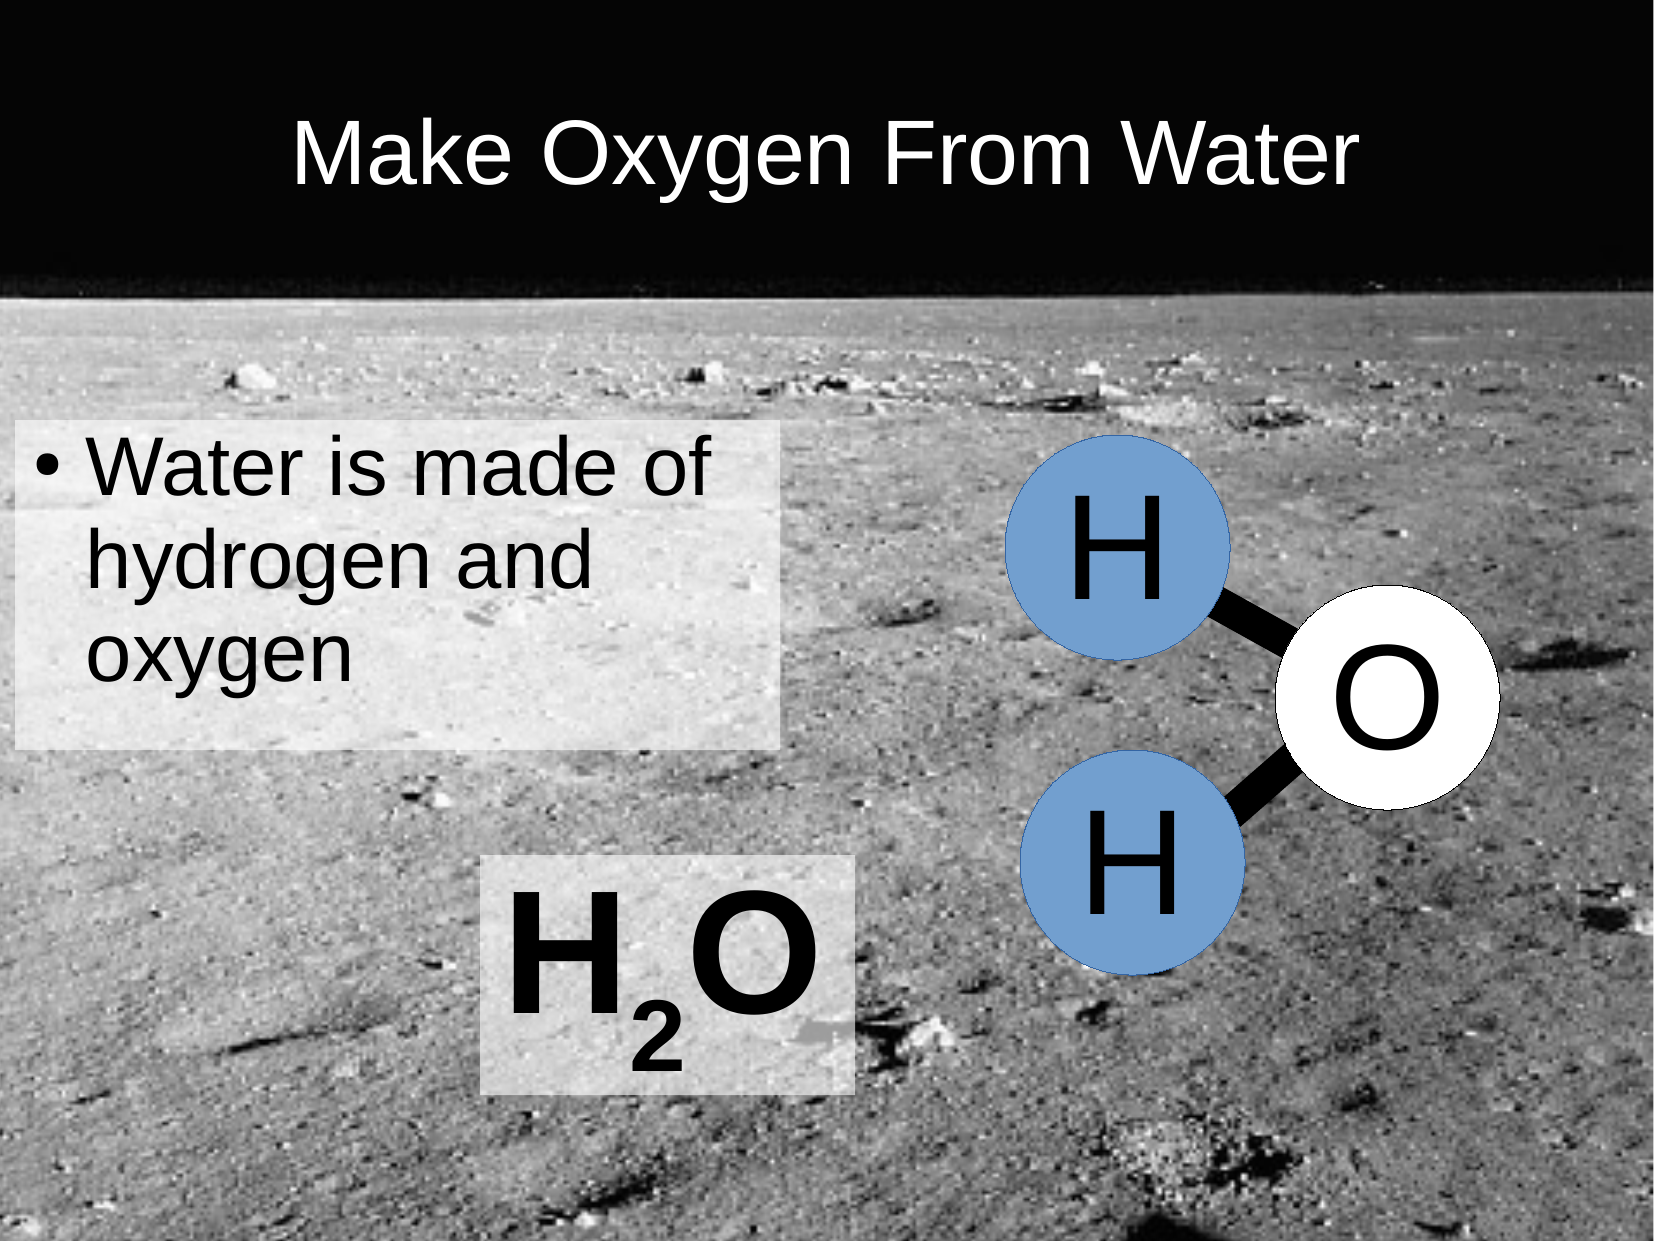

# Make Oxygen From Water
Water is made of hydrogen and oxygen
H
O
H
 H2O